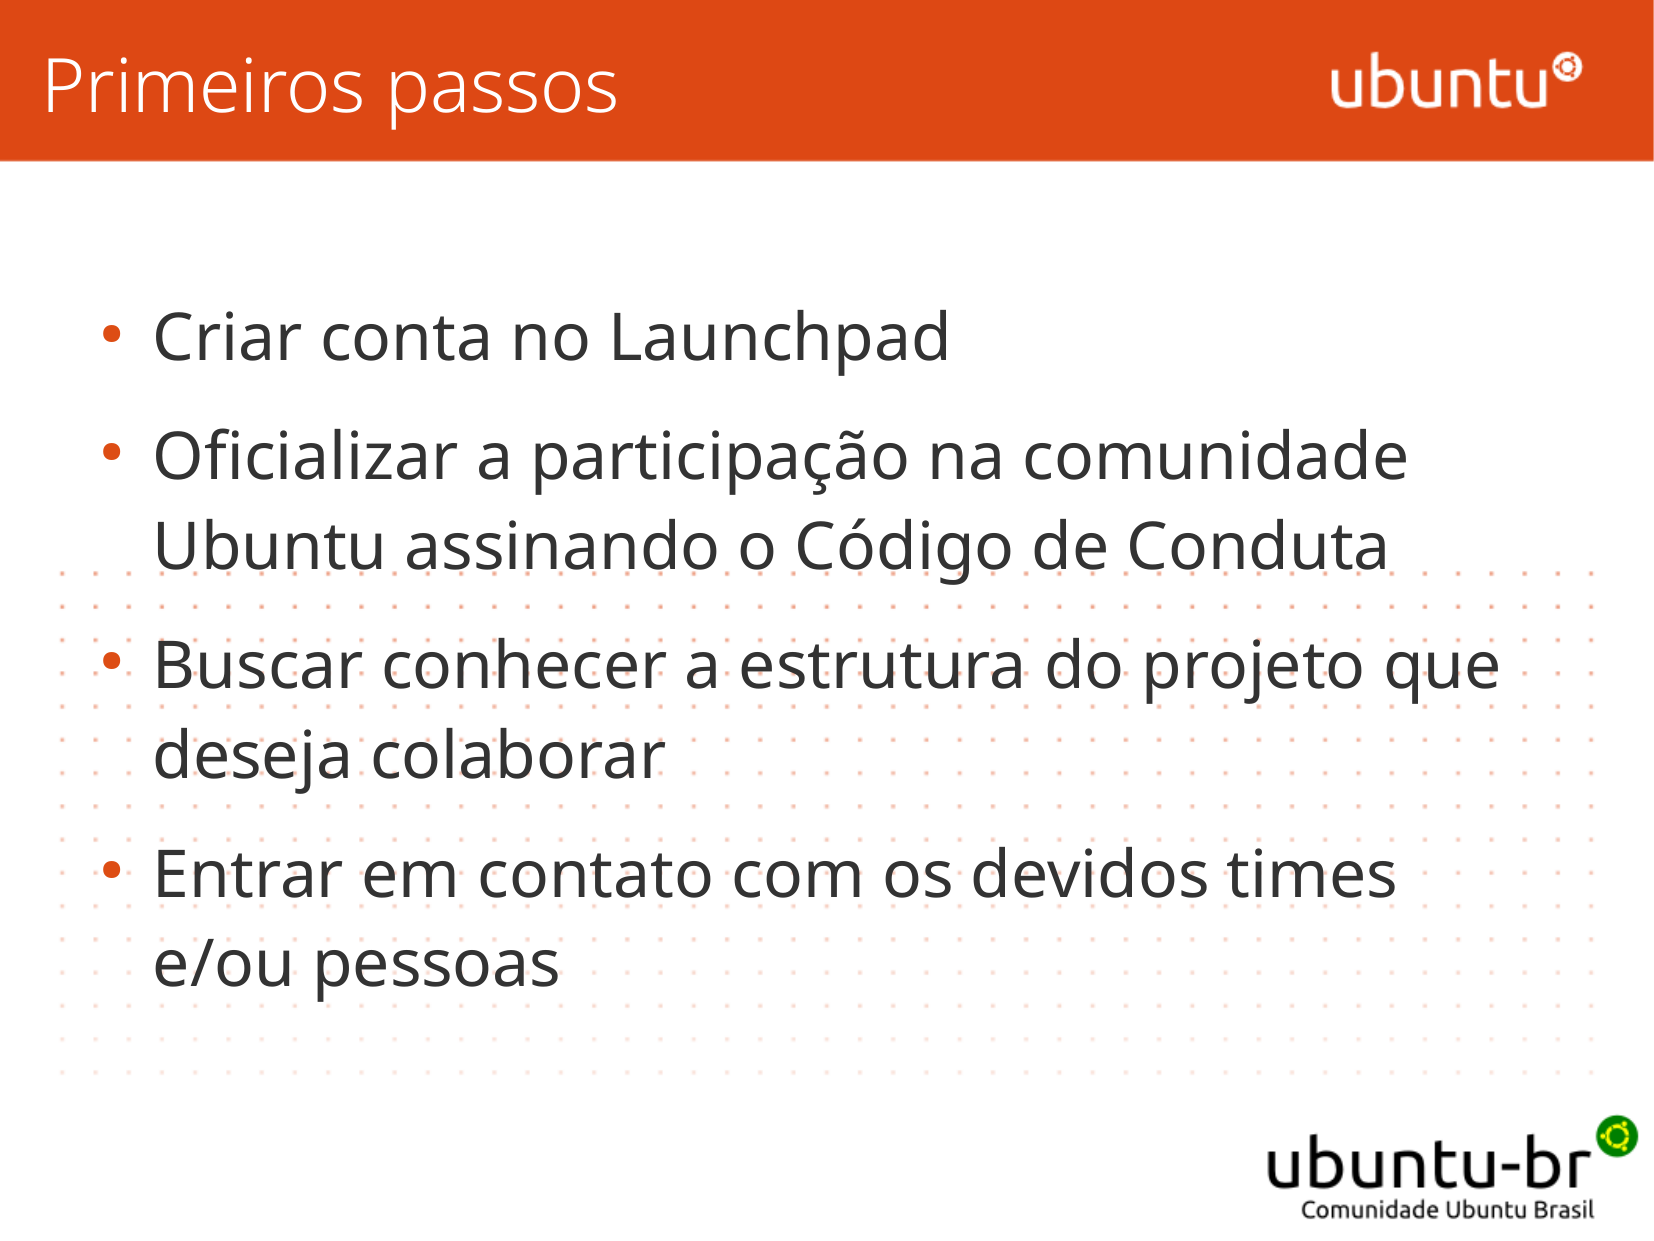

# Primeiros passos
Criar conta no Launchpad
Oficializar a participação na comunidade Ubuntu assinando o Código de Conduta
Buscar conhecer a estrutura do projeto que deseja colaborar
Entrar em contato com os devidos times e/ou pessoas